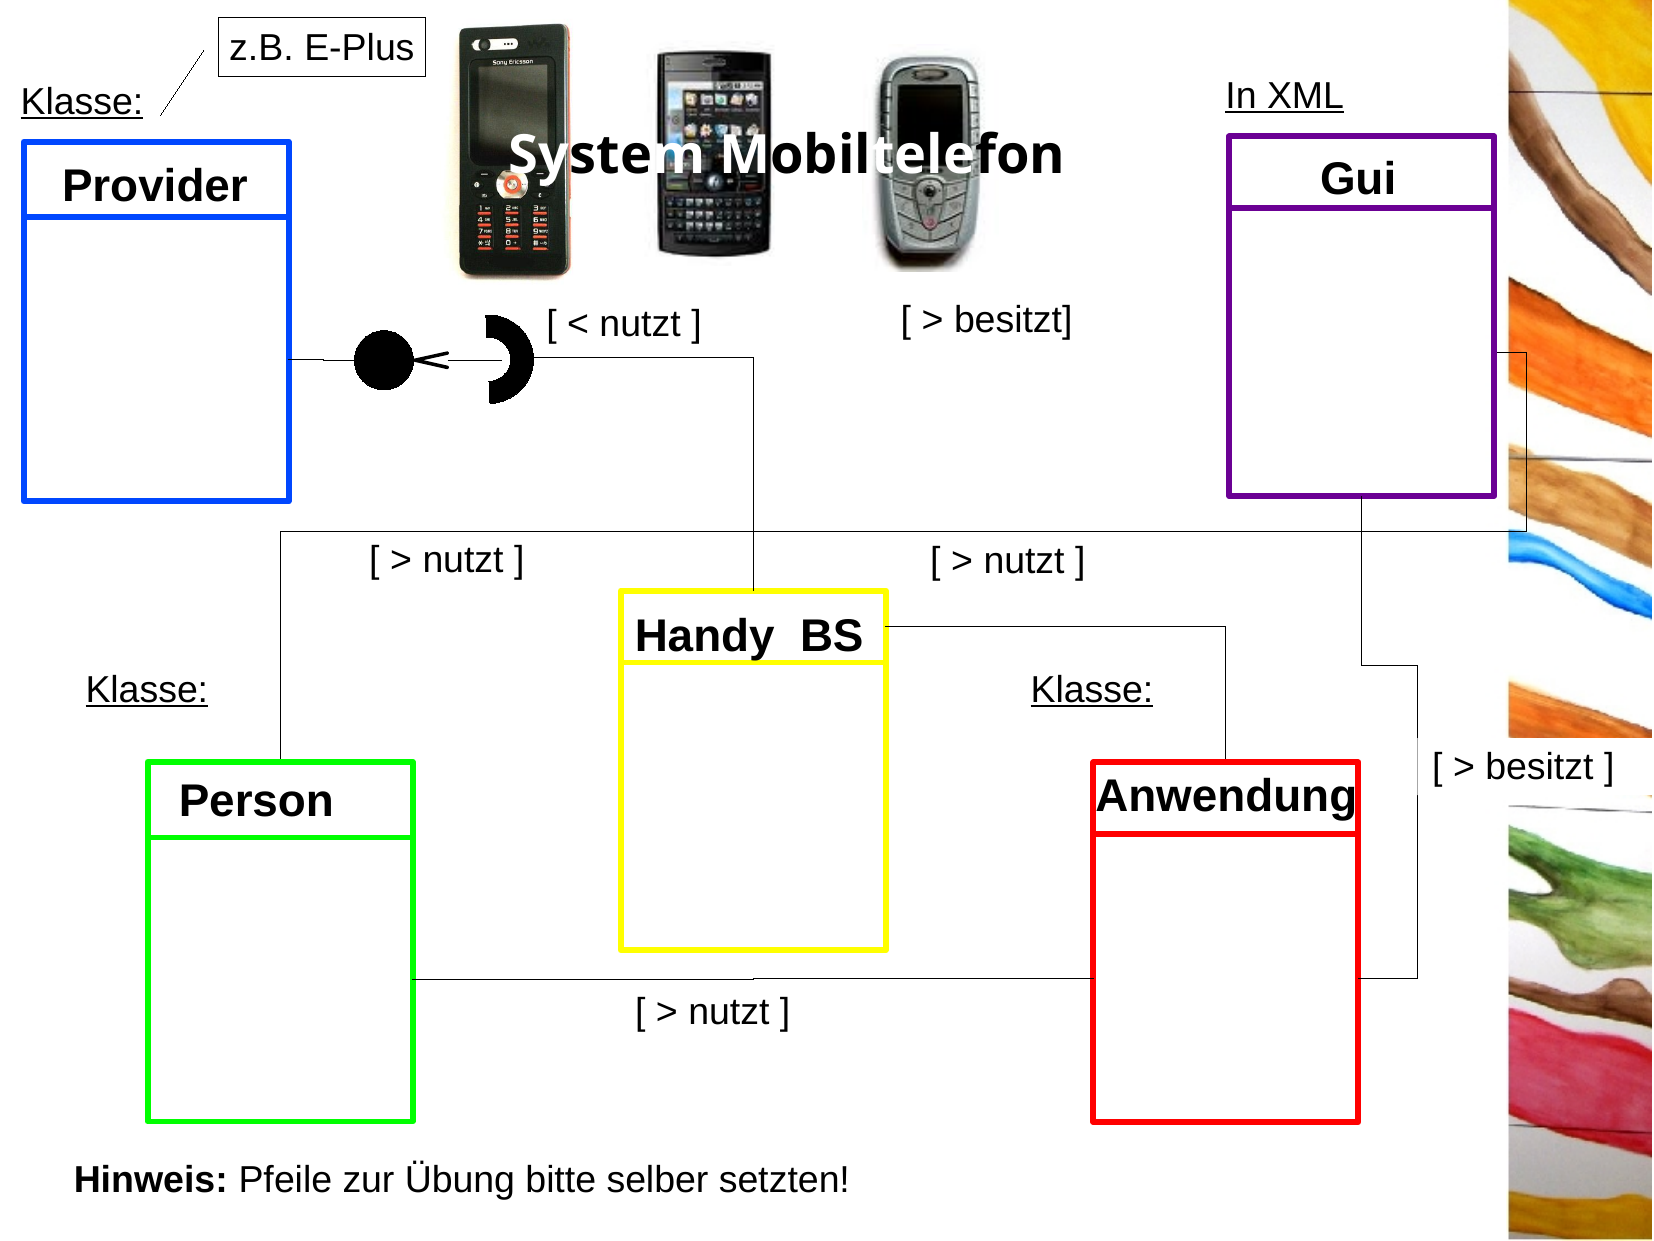

z.B. E-Plus
# System Mobiltelefon
In XML
Klasse:
Gui
Provider
[ > besitzt]
[ < nutzt ]
[ > nutzt ]
[ > nutzt ]
Handy BS
Klasse:
Klasse:
[ > besitzt ]
Anwendung
Person
[ > nutzt ]
Hinweis: Pfeile zur Übung bitte selber setzten!